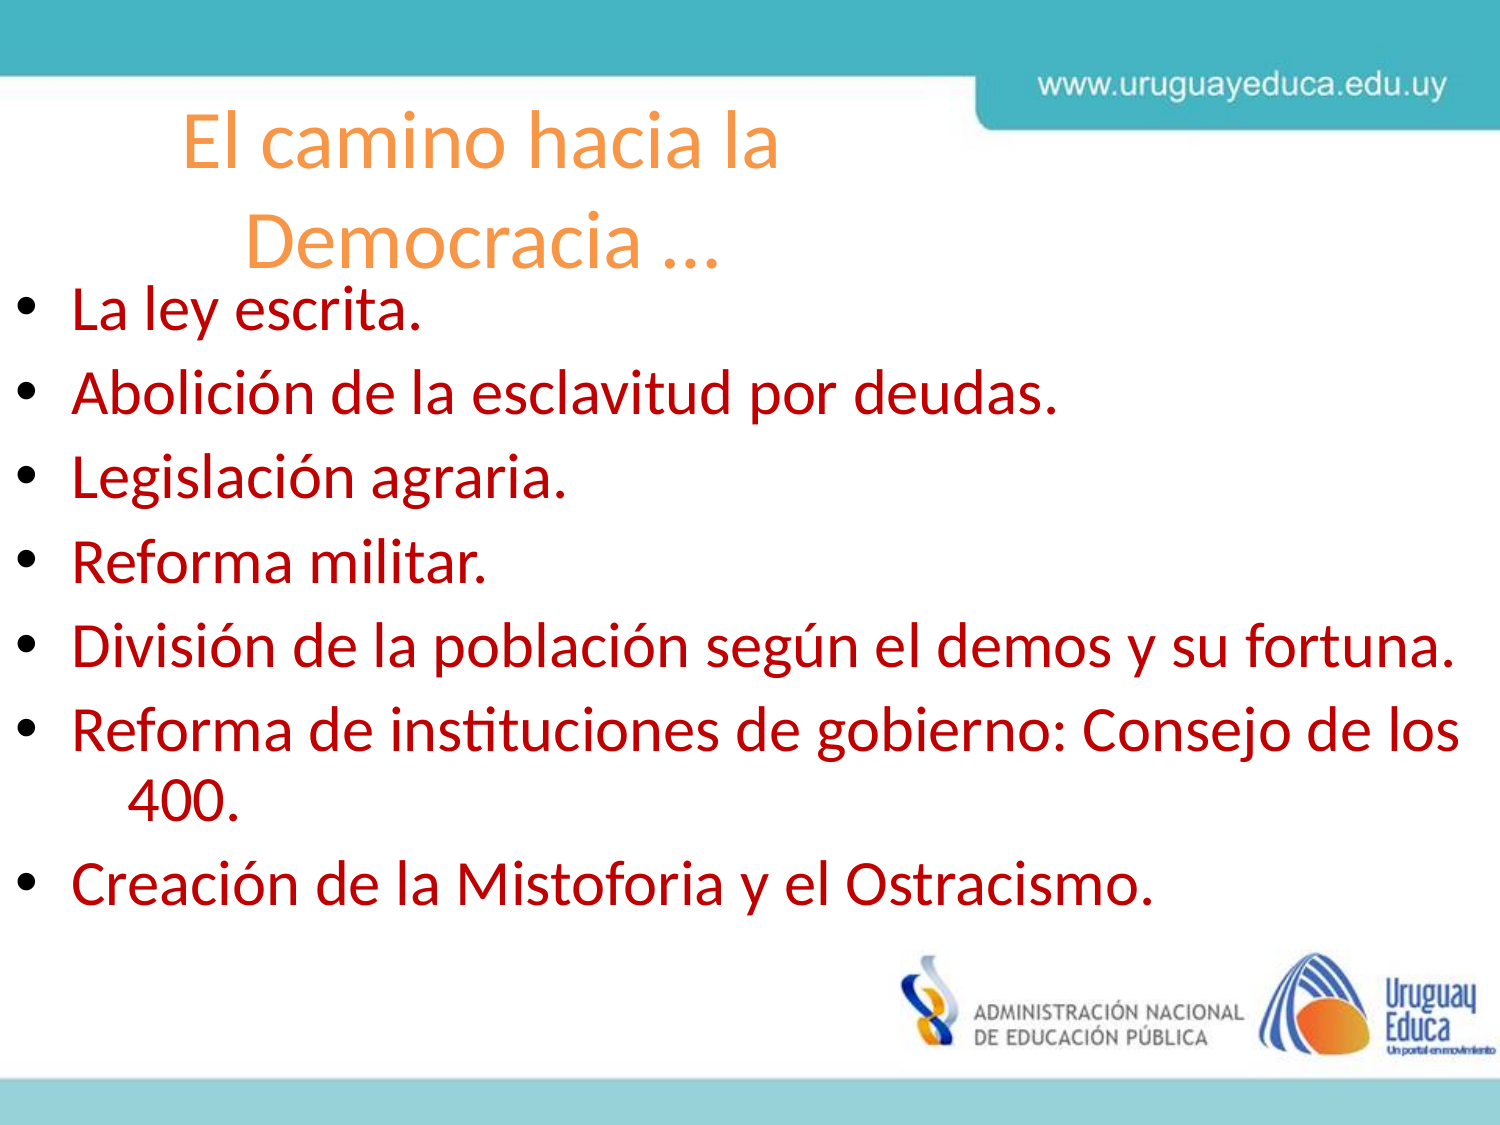

# El camino hacia la Democracia …
La ley escrita.
Abolición de la esclavitud por deudas.
Legislación agraria.
Reforma militar.
División de la población según el demos y su fortuna.
Reforma de instituciones de gobierno: Consejo de los 400.
Creación de la Mistoforia y el Ostracismo.